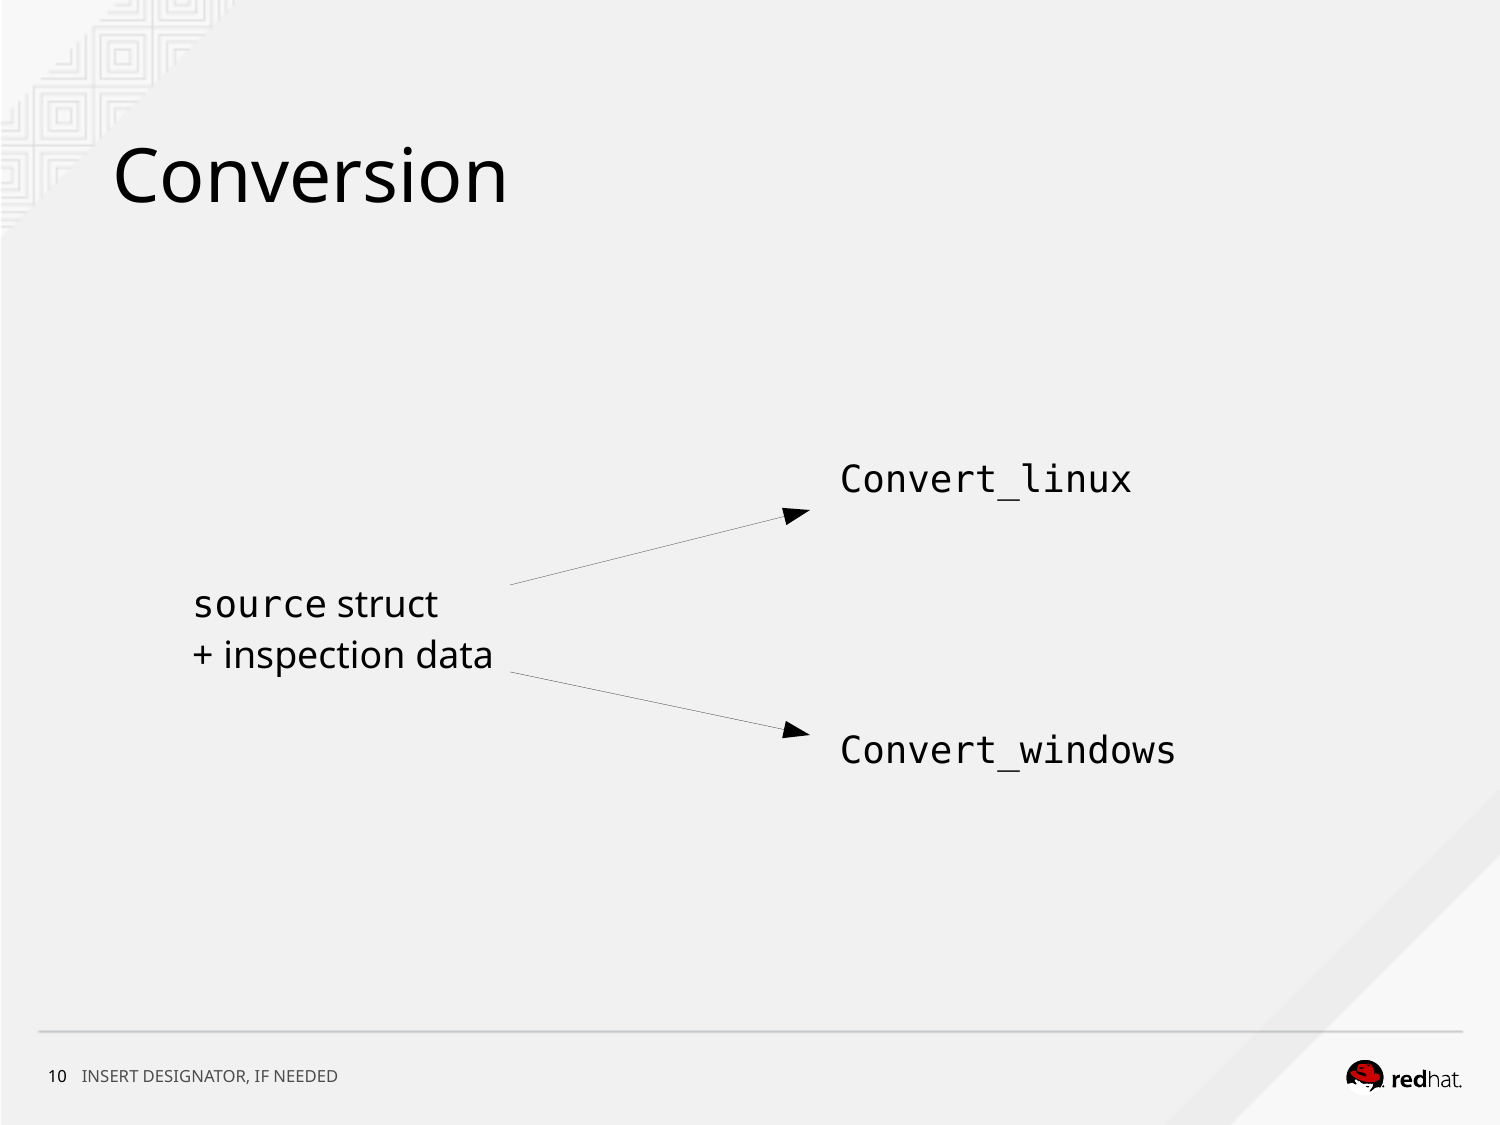

# Conversion
Convert_linux
source struct
+ inspection data
Convert_windows
10
INSERT DESIGNATOR, IF NEEDED